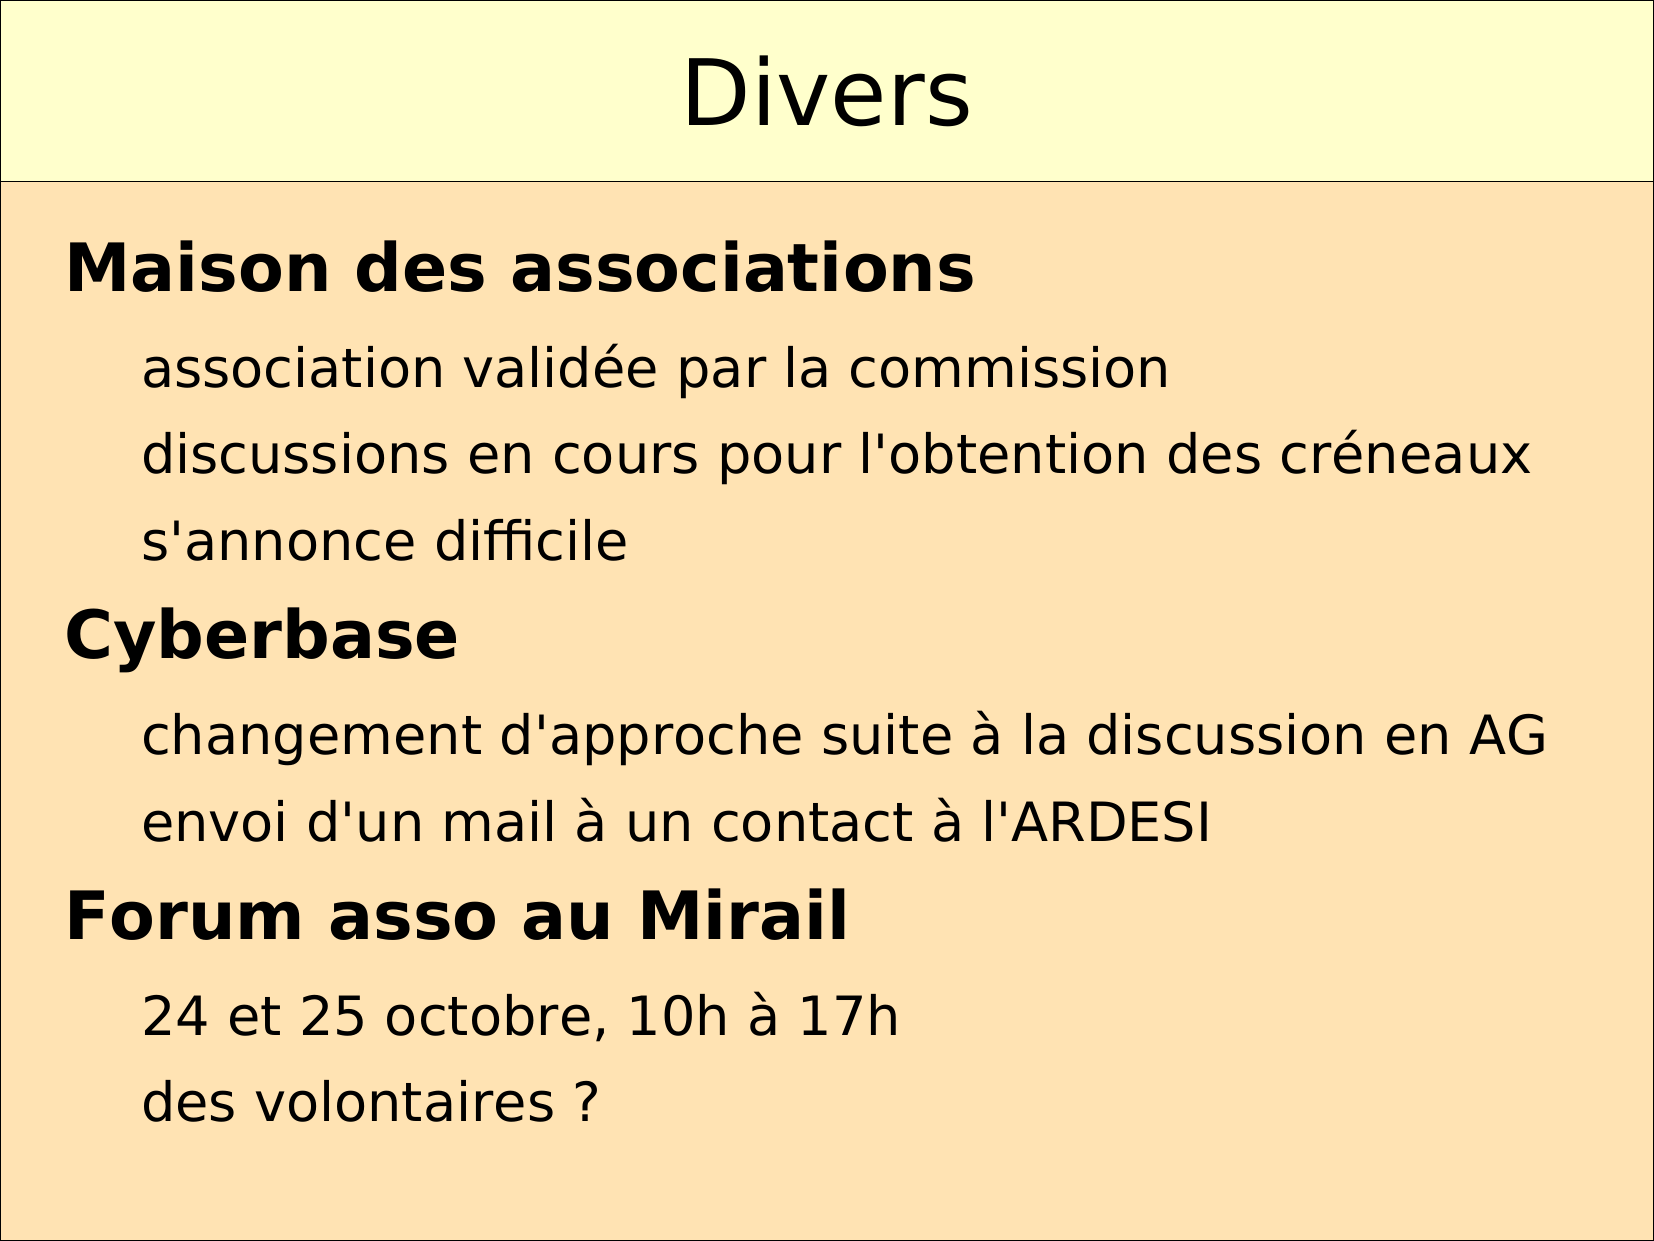

# Divers
Maison des associations
association validée par la commission
discussions en cours pour l'obtention des créneaux
s'annonce difficile
Cyberbase
changement d'approche suite à la discussion en AG
envoi d'un mail à un contact à l'ARDESI
Forum asso au Mirail
24 et 25 octobre, 10h à 17h
des volontaires ?